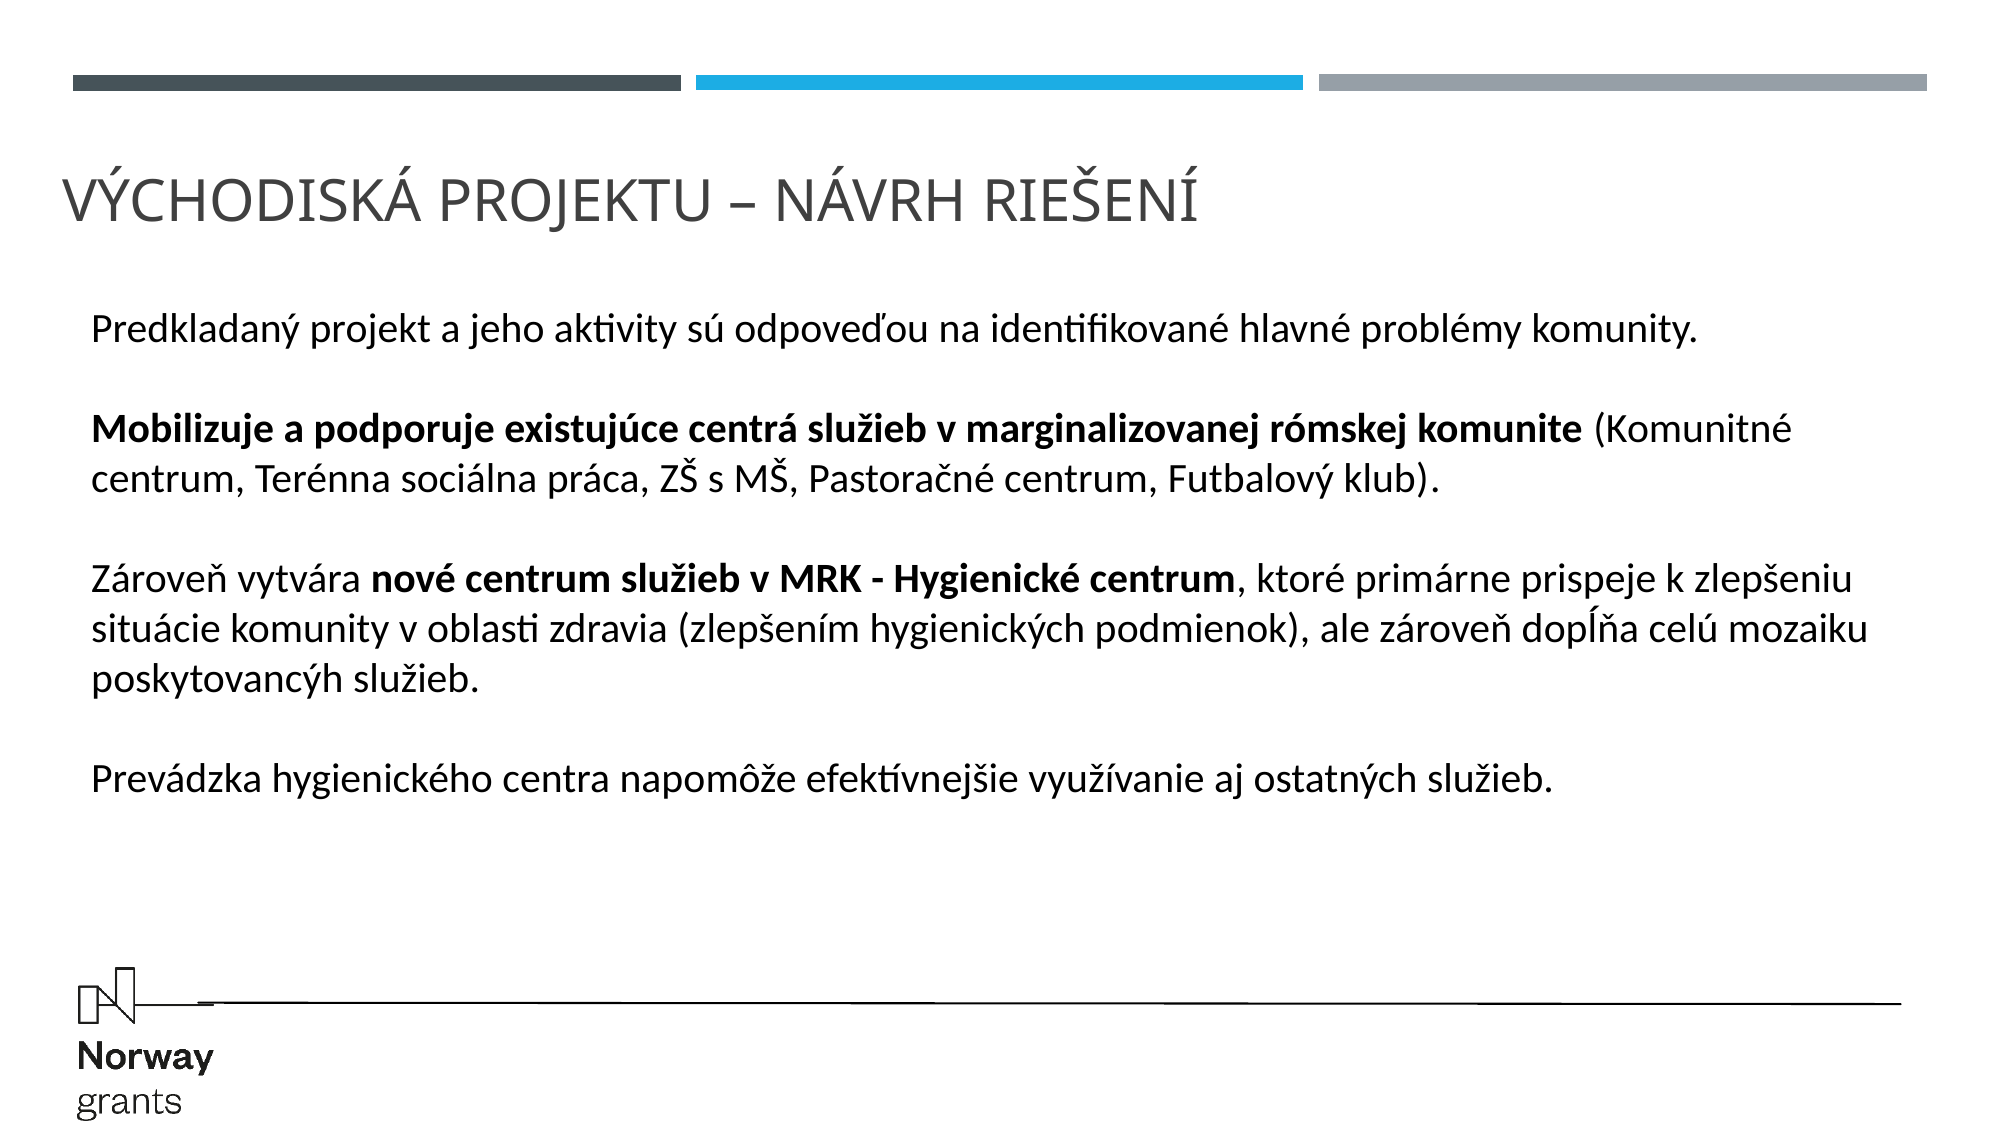

# Východiská projektu – návrh riešení
Predkladaný projekt a jeho aktivity sú odpoveďou na identifikované hlavné problémy komunity.
Mobilizuje a podporuje existujúce centrá služieb v marginalizovanej rómskej komunite (Komunitné centrum, Terénna sociálna práca, ZŠ s MŠ, Pastoračné centrum, Futbalový klub).
Zároveň vytvára nové centrum služieb v MRK - Hygienické centrum, ktoré primárne prispeje k zlepšeniu situácie komunity v oblasti zdravia (zlepšením hygienických podmienok), ale zároveň dopĺňa celú mozaiku poskytovancýh služieb.
Prevádzka hygienického centra napomôže efektívnejšie využívanie aj ostatných služieb.